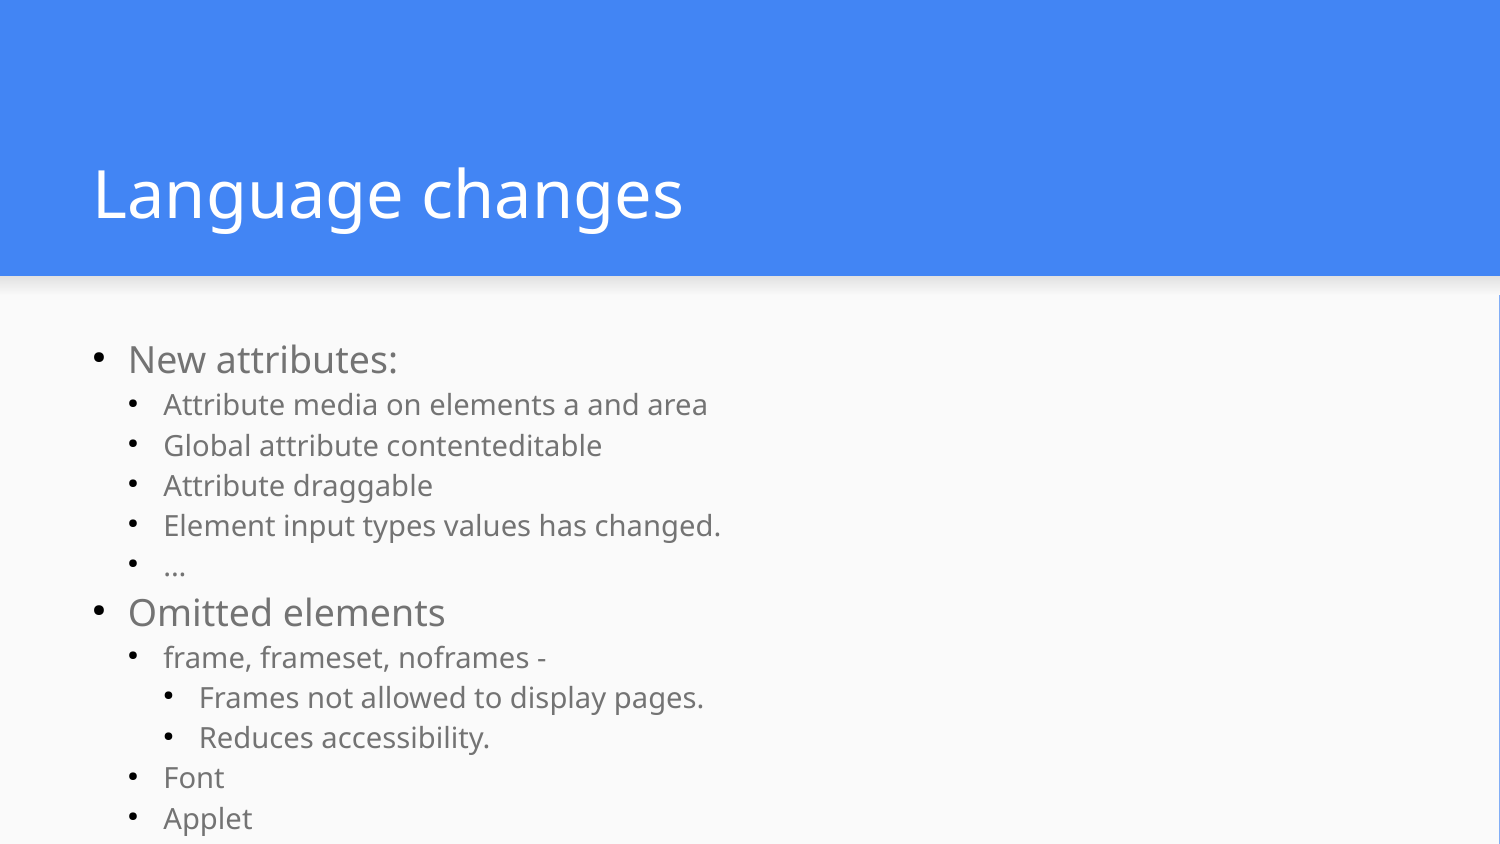

# Language changes
New attributes:
Attribute media on elements a and area
Global attribute contenteditable
Attribute draggable
Element input types values has changed.
...
Omitted elements
frame, frameset, noframes -
Frames not allowed to display pages.
Reduces accessibility.
Font
Applet
...